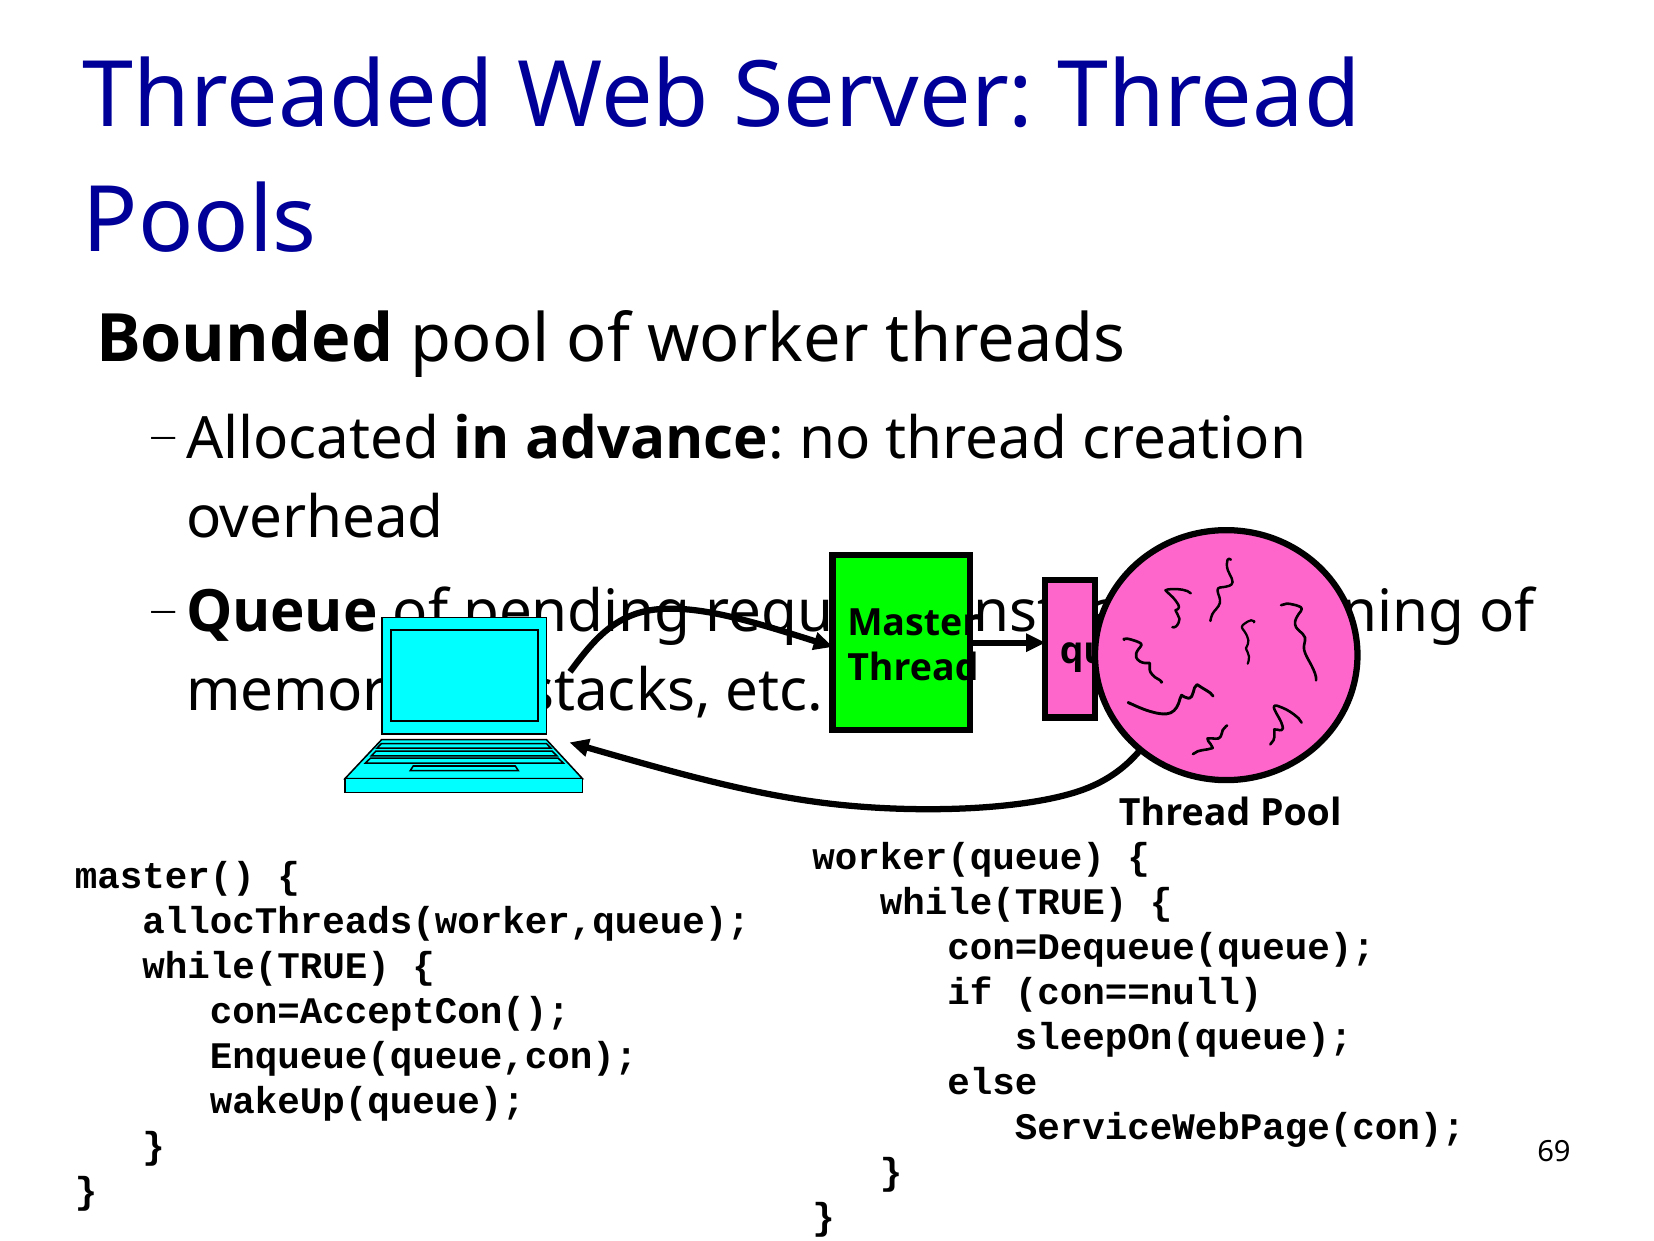

# Threaded Web Server: Thread Pools
Bounded pool of worker threads
Allocated in advance: no thread creation overhead
Queue of pending requests instead of running of memory for stacks, etc.
Master
Thread
queue
Thread Pool
worker(queue) {
 while(TRUE) {
 con=Dequeue(queue);
 if (con==null)
 sleepOn(queue);
 else
 ServiceWebPage(con);
 }
}
master() {
 allocThreads(worker,queue);
 while(TRUE) {
 con=AcceptCon();
 Enqueue(queue,con);
 wakeUp(queue);
 }
}
69